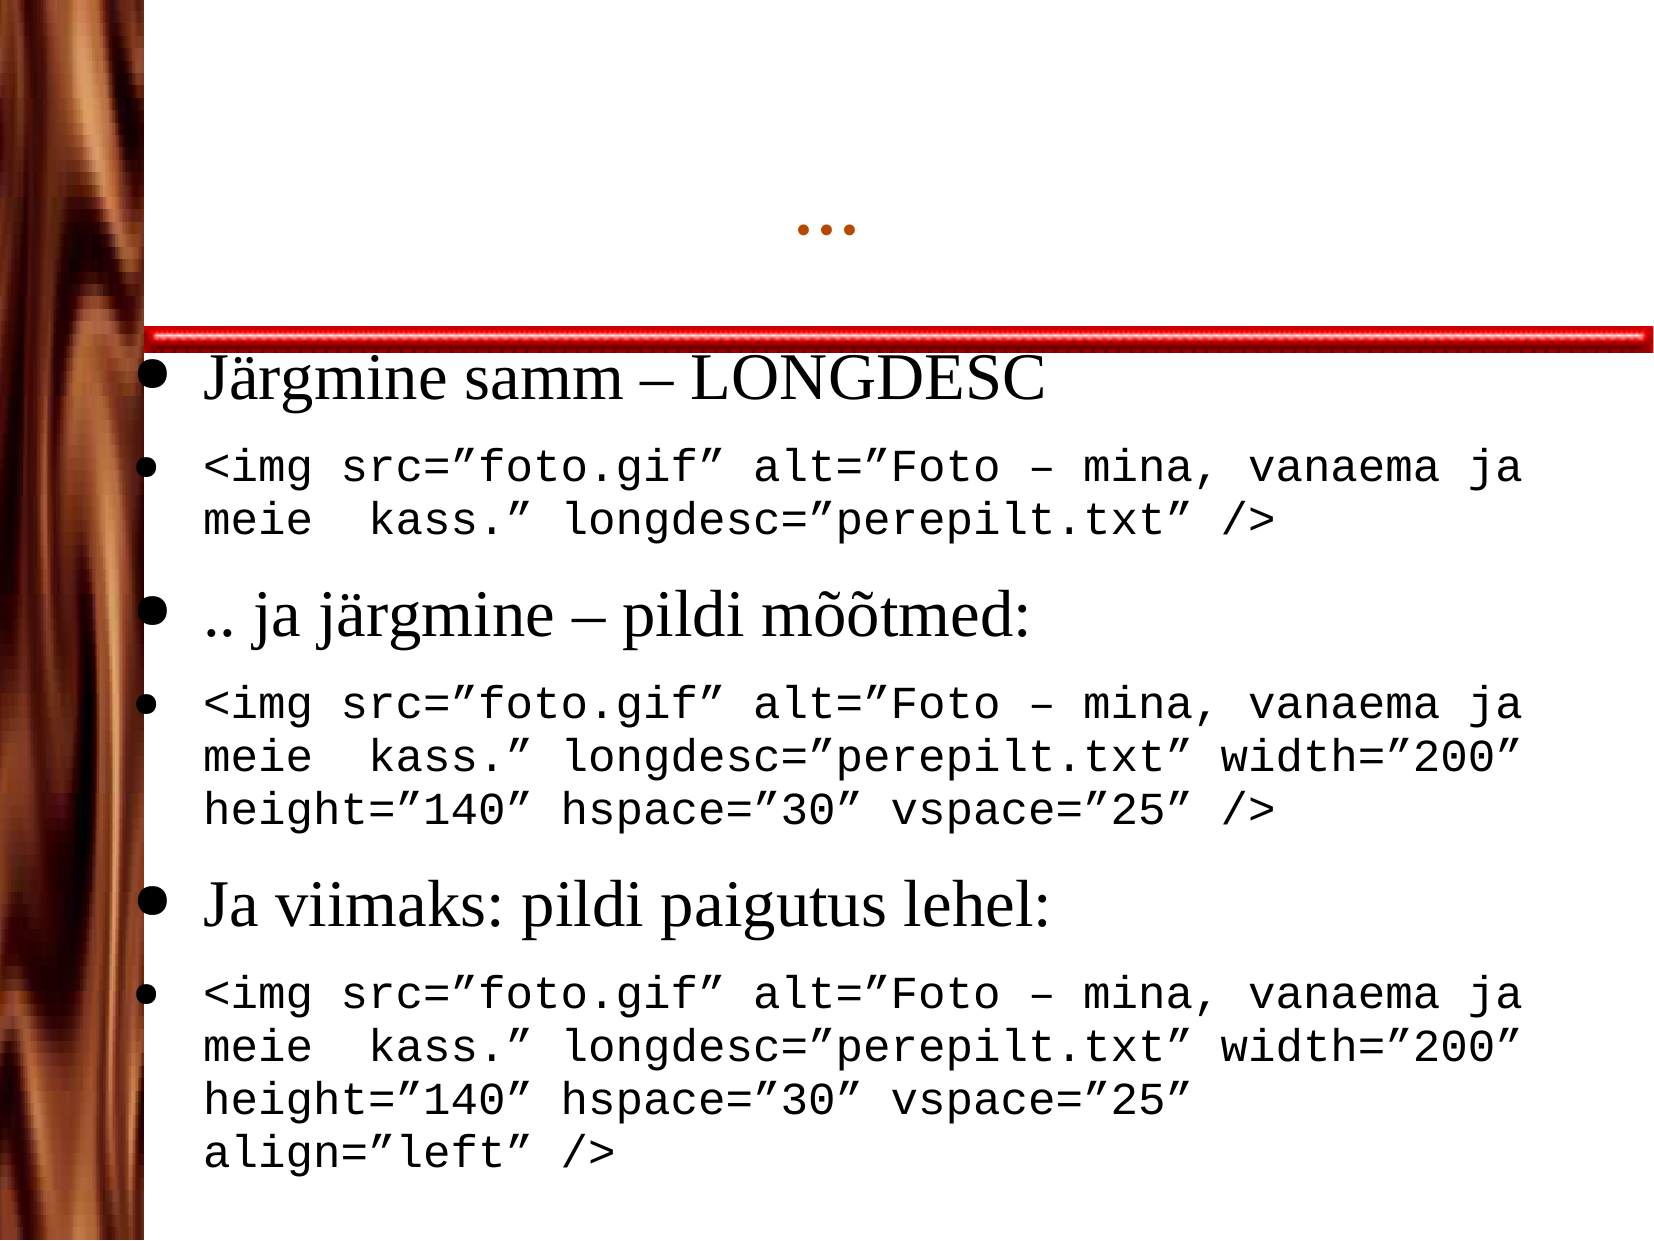

# ...
Järgmine samm – LONGDESC
<img src=”foto.gif” alt=”Foto – mina, vanaema ja meie kass.” longdesc=”perepilt.txt” />
.. ja järgmine – pildi mõõtmed:
<img src=”foto.gif” alt=”Foto – mina, vanaema ja meie kass.” longdesc=”perepilt.txt” width=”200” height=”140” hspace=”30” vspace=”25” />
Ja viimaks: pildi paigutus lehel:
<img src=”foto.gif” alt=”Foto – mina, vanaema ja meie kass.” longdesc=”perepilt.txt” width=”200” height=”140” hspace=”30” vspace=”25” align=”left” />